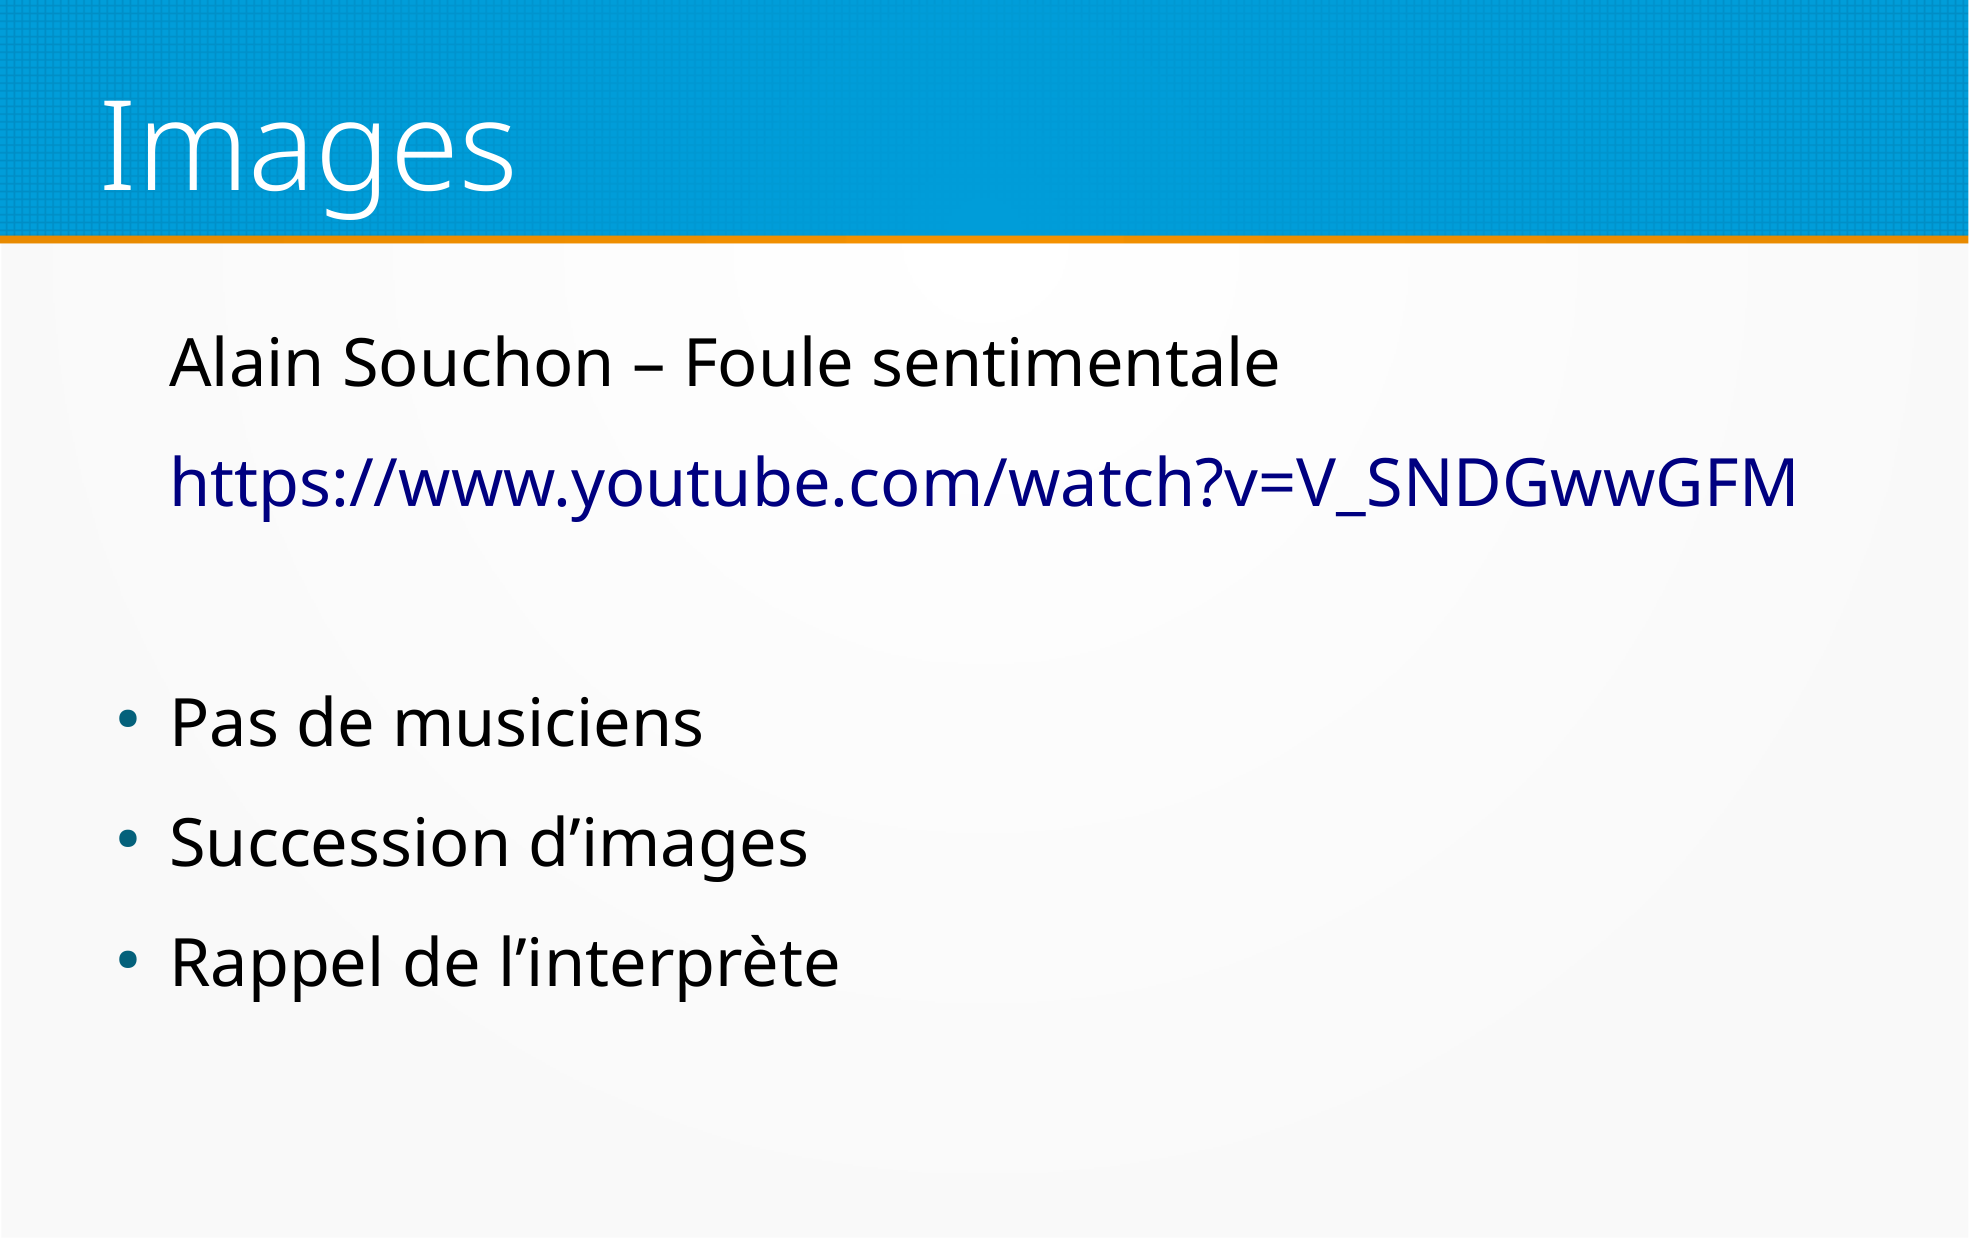

# Images
Alain Souchon – Foule sentimentale
https://www.youtube.com/watch?v=V_SNDGwwGFM
Pas de musiciens
Succession d’images
Rappel de l’interprète